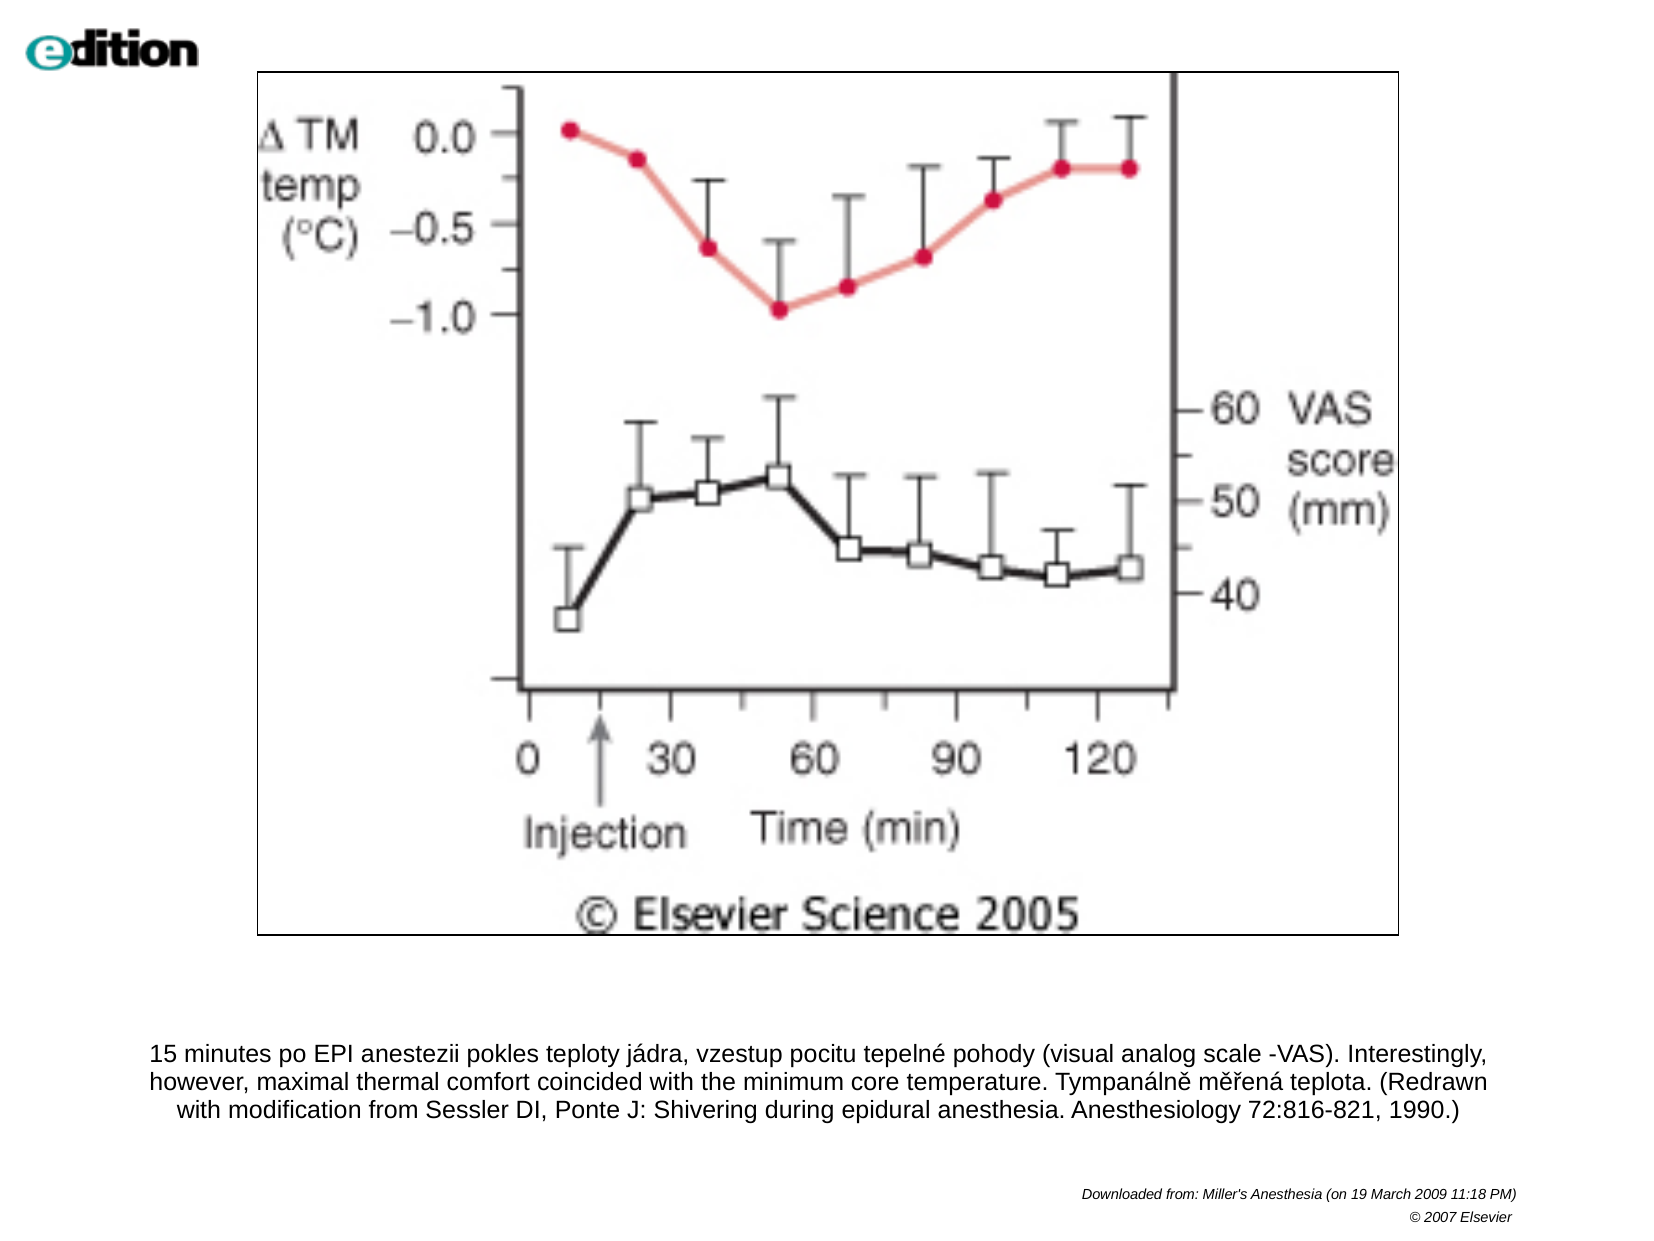

15 minutes po EPI anestezii pokles teploty jádra, vzestup pocitu tepelné pohody (visual analog scale -VAS). Interestingly, however, maximal thermal comfort coincided with the minimum core temperature. Tympanálně měřená teplota. (Redrawn with modification from Sessler DI, Ponte J: Shivering during epidural anesthesia. Anesthesiology 72:816-821, 1990.)
Downloaded from: Miller's Anesthesia (on 19 March 2009 11:18 PM)
© 2007 Elsevier